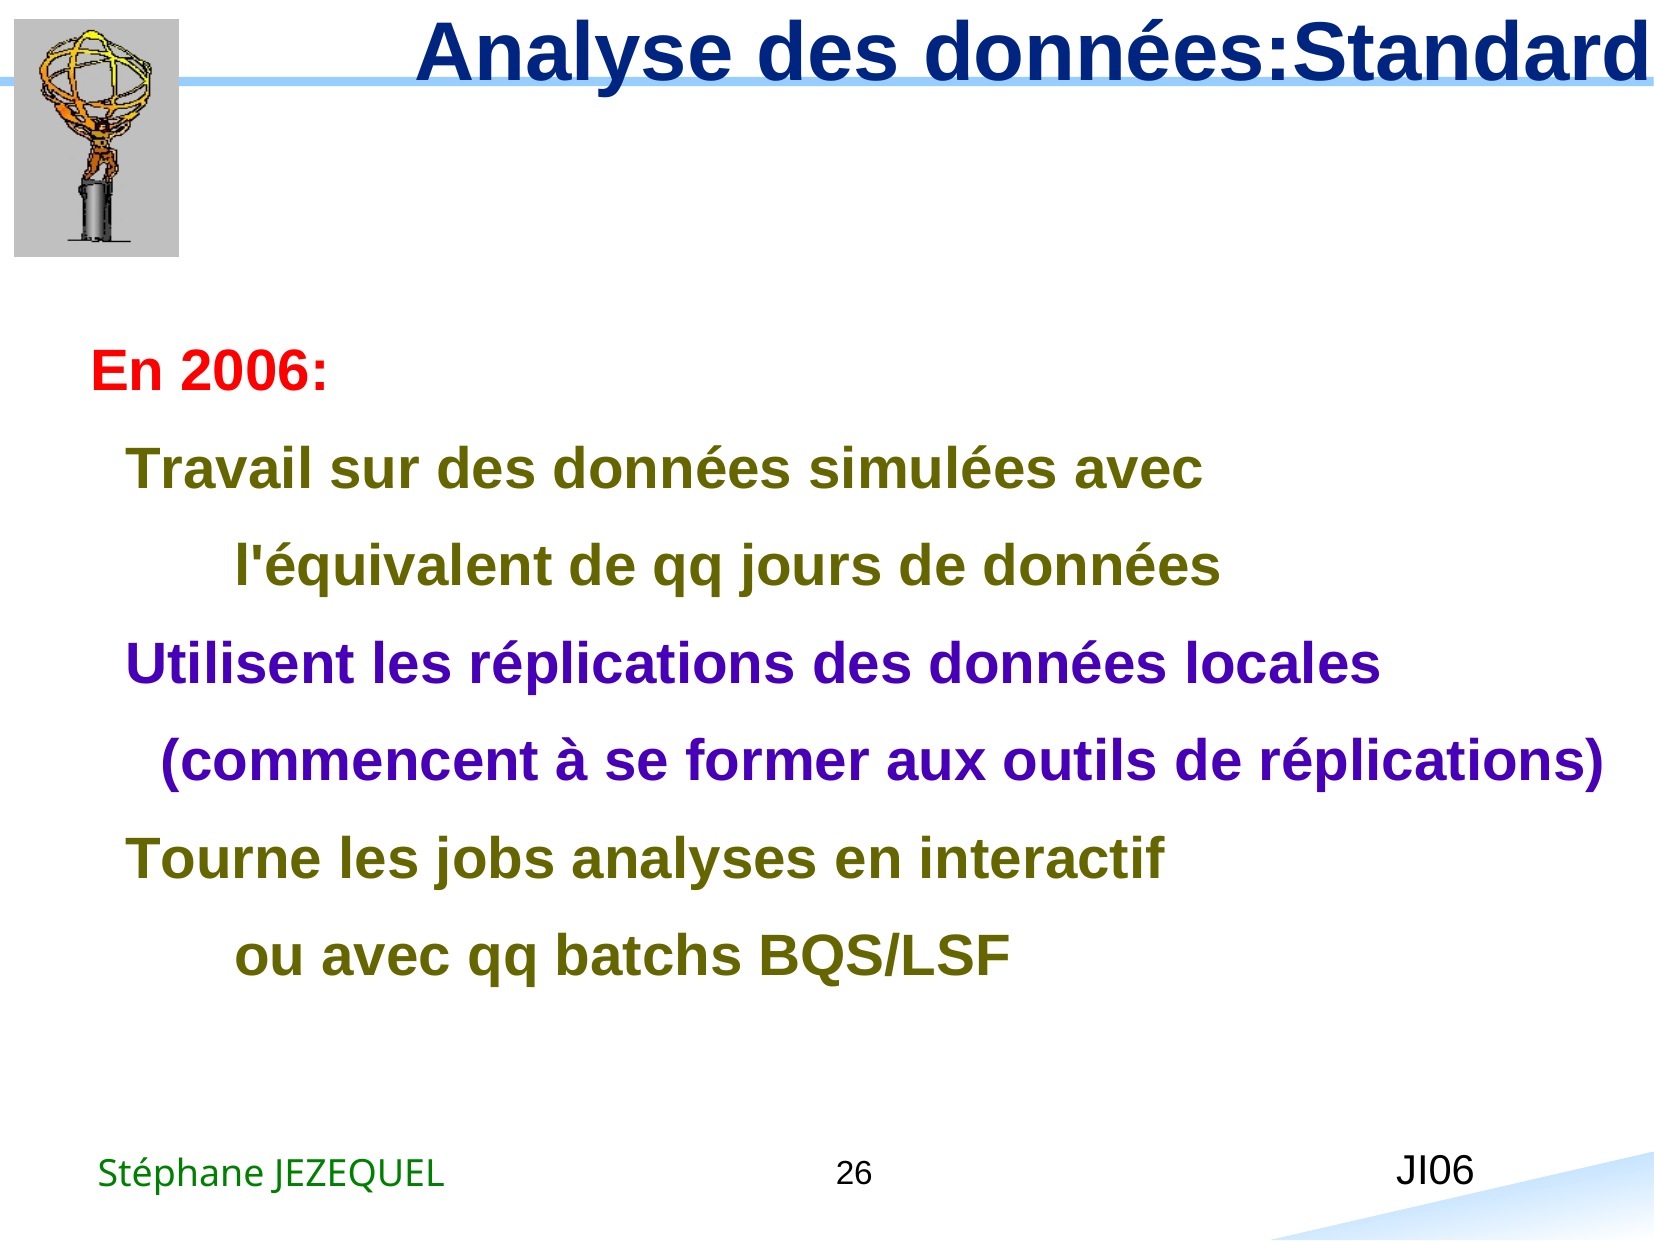

# Analyse des données:Standard
En 2006:
Travail sur des données simulées avec
		l'équivalent de qq jours de données
Utilisent les réplications des données locales
(commencent à se former aux outils de réplications)
Tourne les jobs analyses en interactif
		ou avec qq batchs BQS/LSF